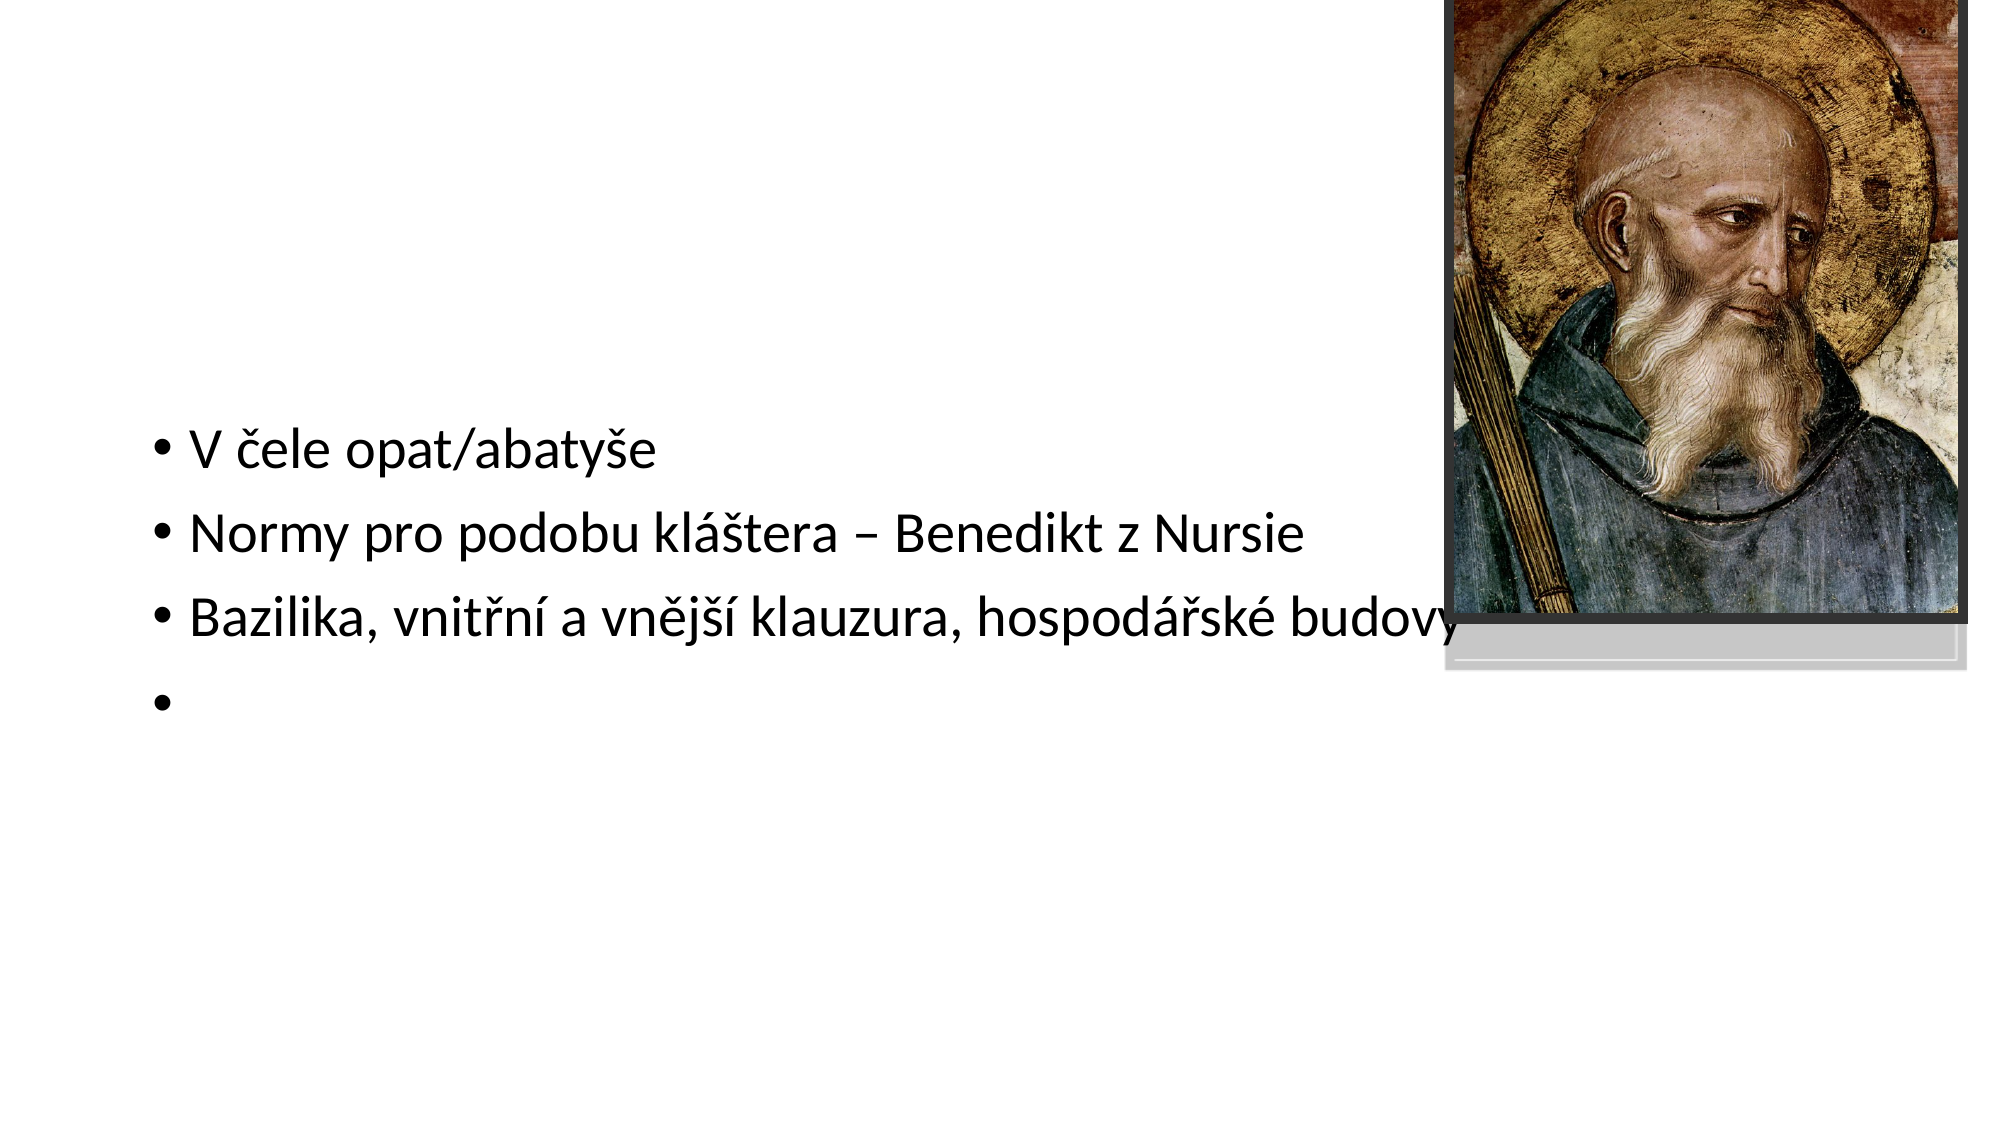

#
V čele opat/abatyše
Normy pro podobu kláštera – Benedikt z Nursie
Bazilika, vnitřní a vnější klauzura, hospodářské budovy